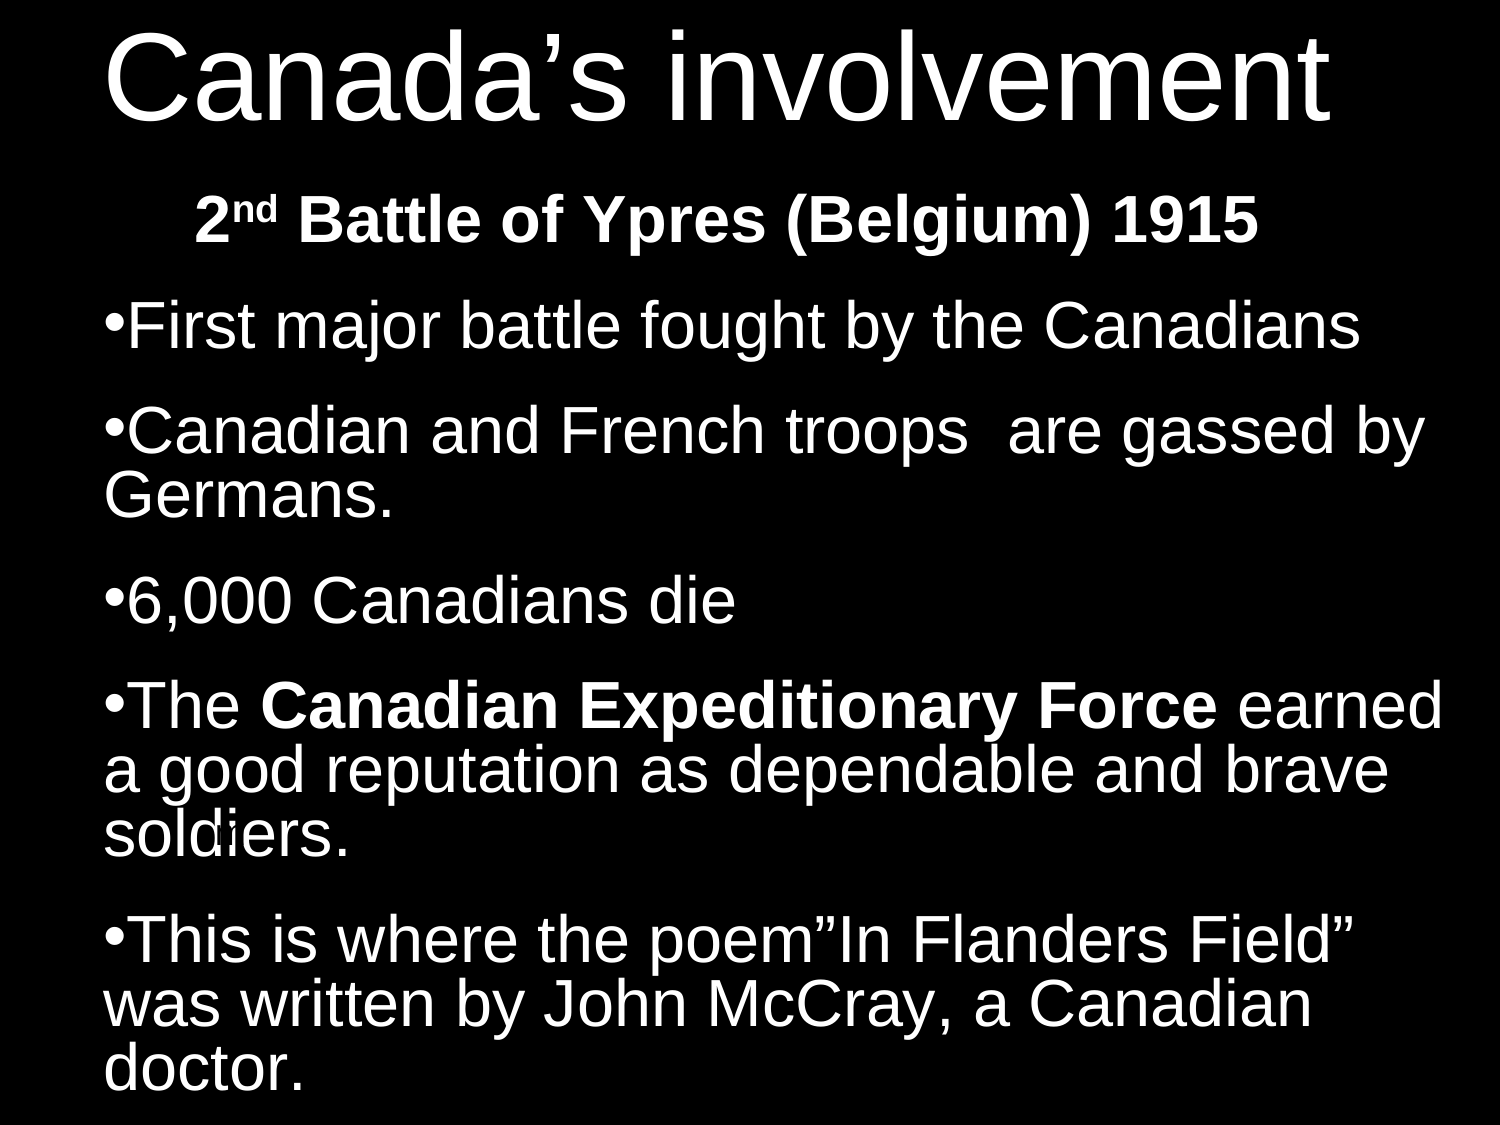

Canada’s involvement
2nd Battle of Ypres (Belgium) 1915
First major battle fought by the Canadians
Canadian and French troops are gassed by Germans.
6,000 Canadians die
The Canadian Expeditionary Force earned a good reputation as dependable and brave soldiers.
This is where the poem”In Flanders Field” was written by John McCray, a Canadian doctor.
m